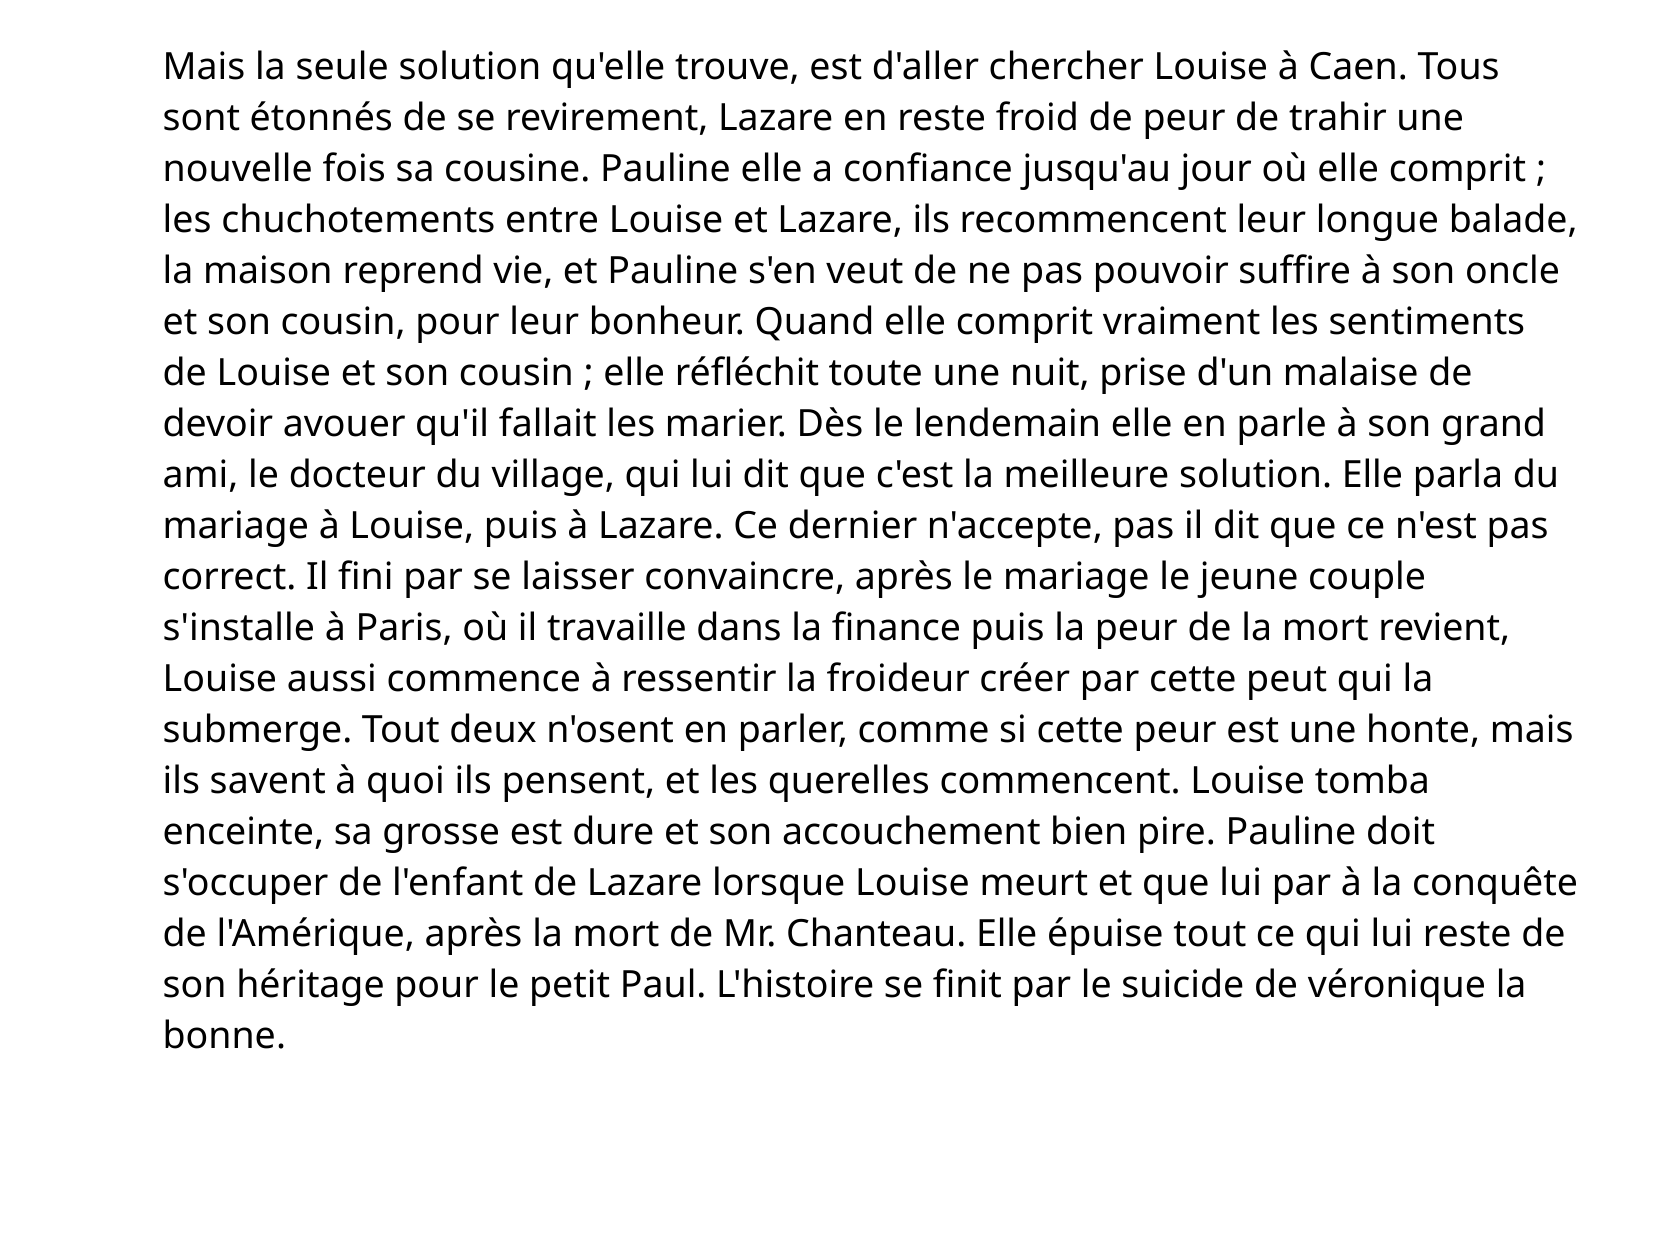

Mais la seule solution qu'elle trouve, est d'aller chercher Louise à Caen. Tous sont étonnés de se revirement, Lazare en reste froid de peur de trahir une nouvelle fois sa cousine. Pauline elle a confiance jusqu'au jour où elle comprit ; les chuchotements entre Louise et Lazare, ils recommencent leur longue balade, la maison reprend vie, et Pauline s'en veut de ne pas pouvoir suffire à son oncle et son cousin, pour leur bonheur. Quand elle comprit vraiment les sentiments de Louise et son cousin ; elle réfléchit toute une nuit, prise d'un malaise de devoir avouer qu'il fallait les marier. Dès le lendemain elle en parle à son grand ami, le docteur du village, qui lui dit que c'est la meilleure solution. Elle parla du mariage à Louise, puis à Lazare. Ce dernier n'accepte, pas il dit que ce n'est pas correct. Il fini par se laisser convaincre, après le mariage le jeune couple s'installe à Paris, où il travaille dans la finance puis la peur de la mort revient, Louise aussi commence à ressentir la froideur créer par cette peut qui la submerge. Tout deux n'osent en parler, comme si cette peur est une honte, mais ils savent à quoi ils pensent, et les querelles commencent. Louise tomba enceinte, sa grosse est dure et son accouchement bien pire. Pauline doit s'occuper de l'enfant de Lazare lorsque Louise meurt et que lui par à la conquête de l'Amérique, après la mort de Mr. Chanteau. Elle épuise tout ce qui lui reste de son héritage pour le petit Paul. L'histoire se finit par le suicide de véronique la bonne.
#